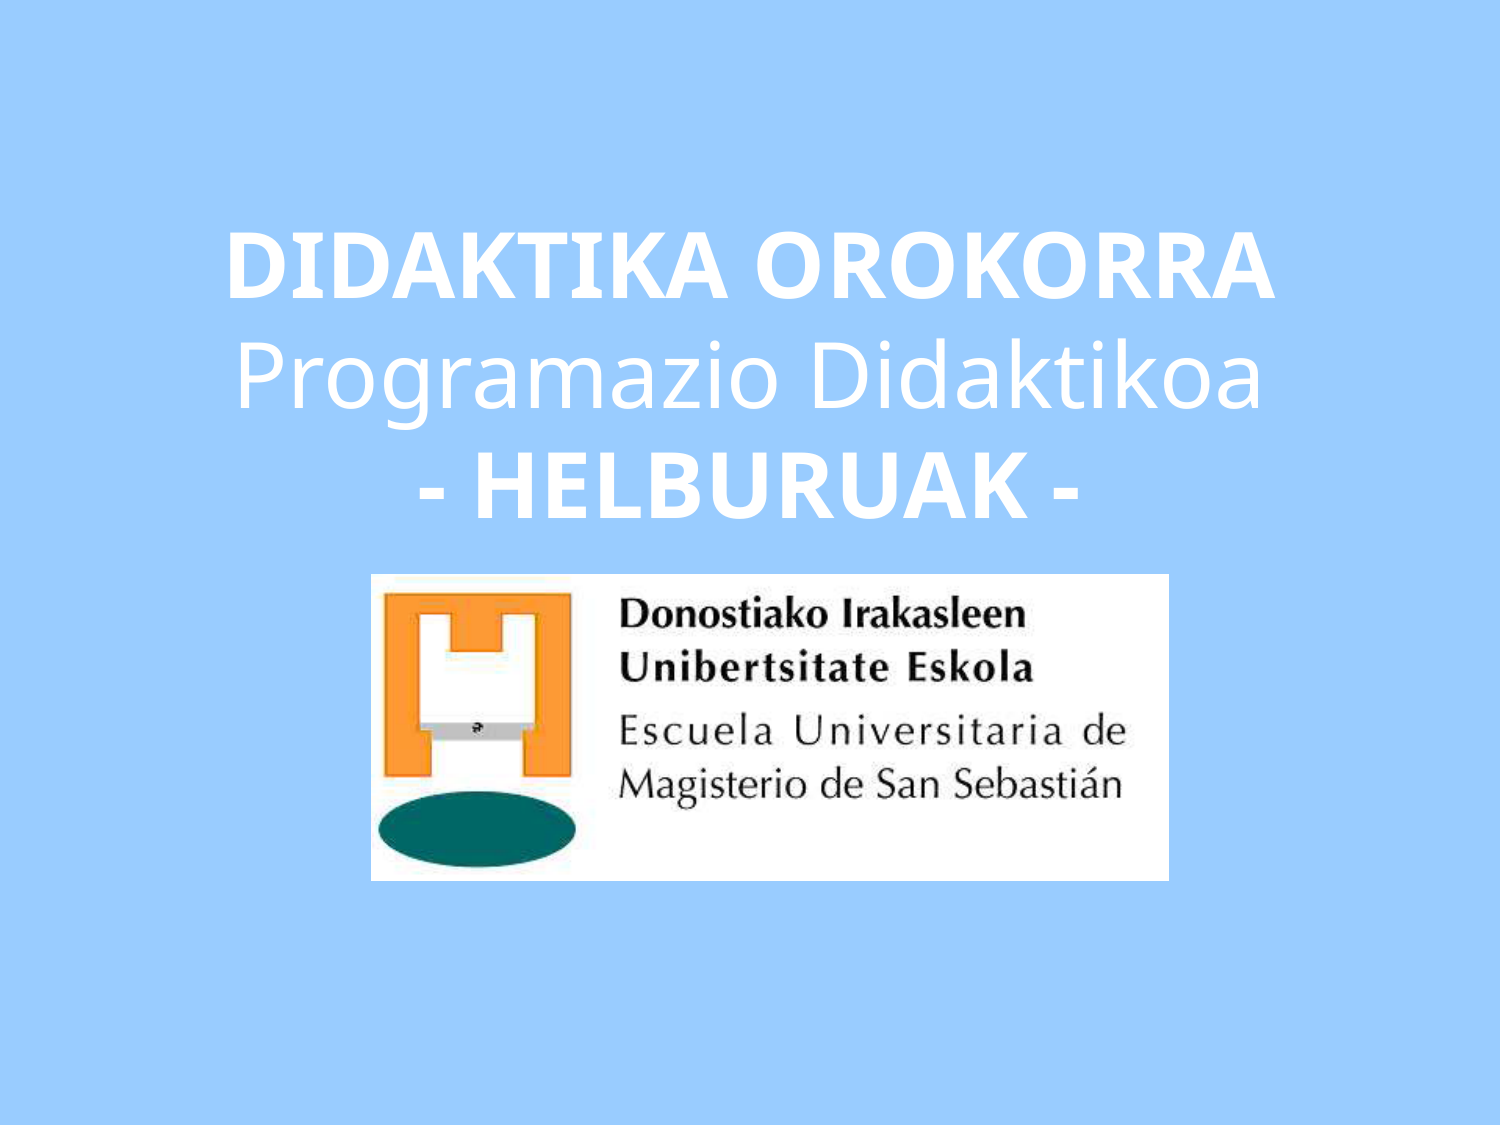

# DIDAKTIKA OROKORRA Programazio Didaktikoa - HELBURUAK -